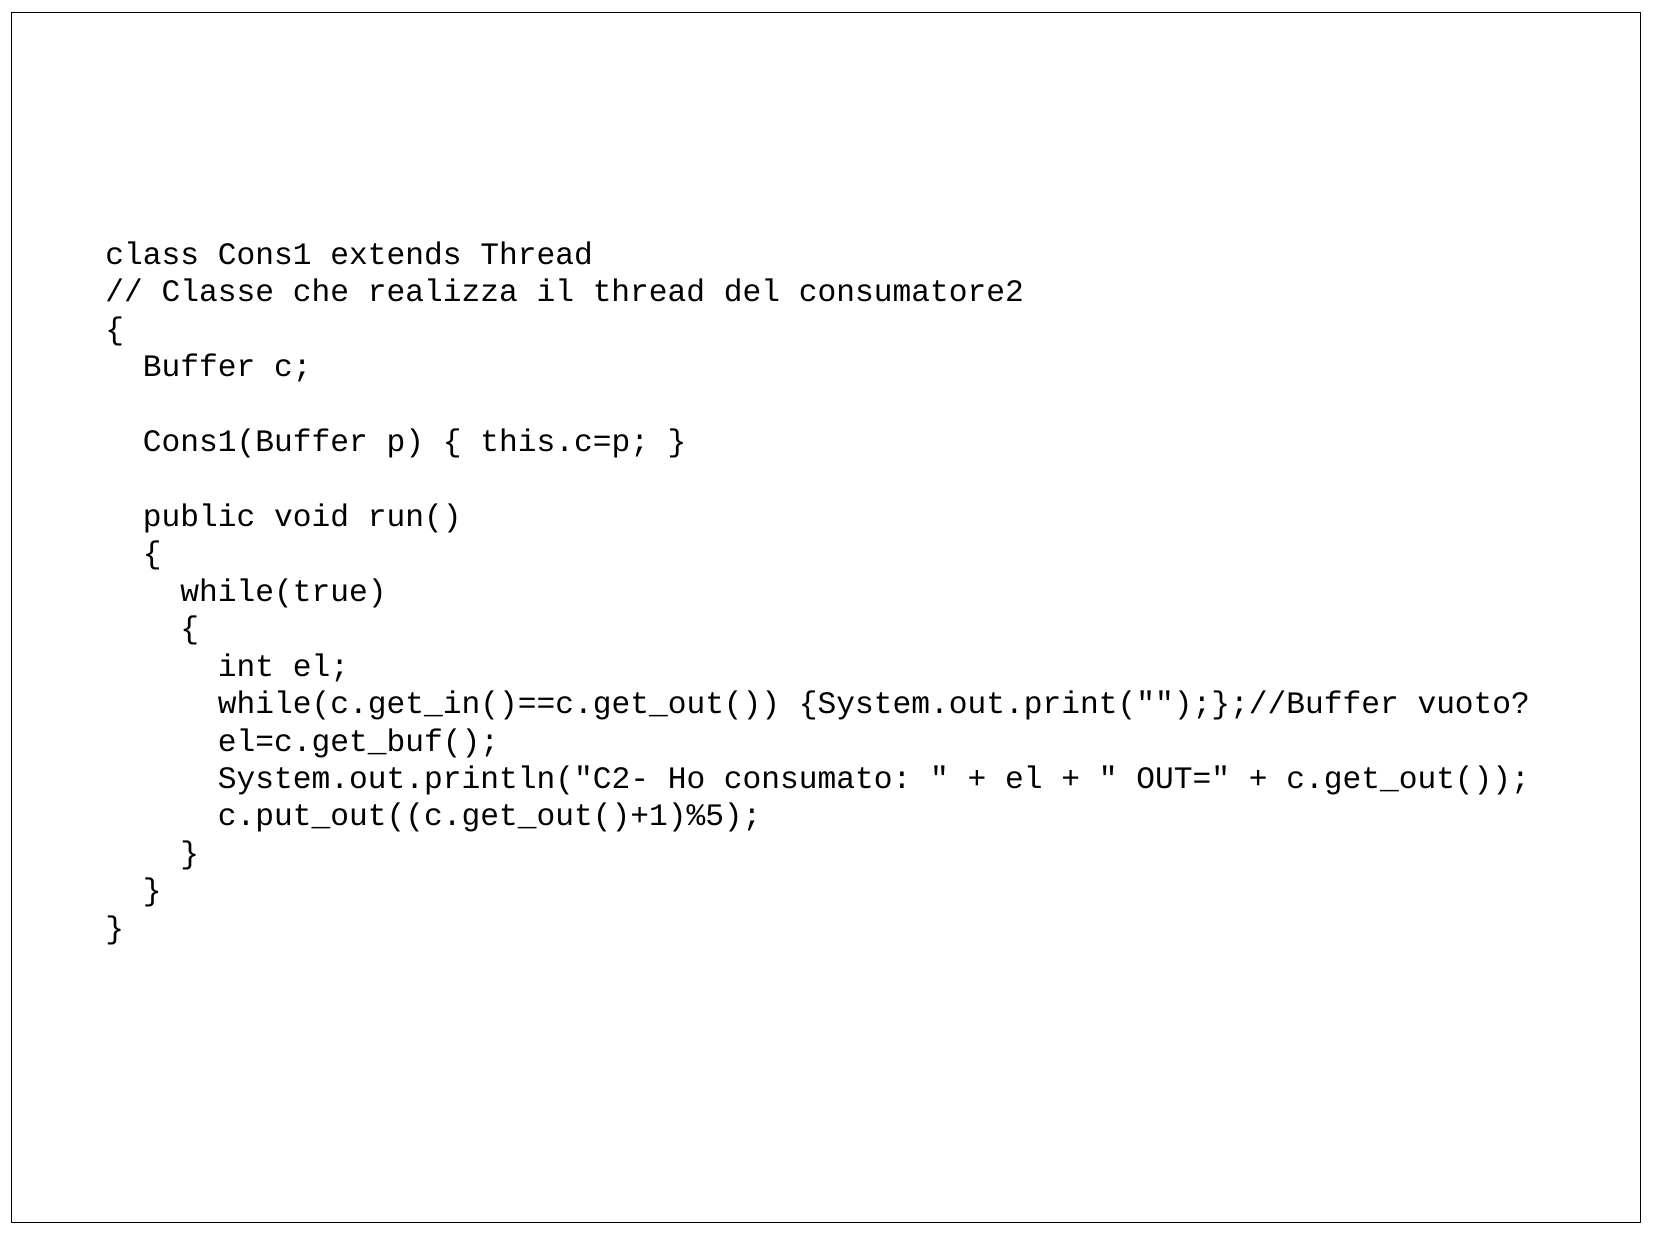

class Cons1 extends Thread
// Classe che realizza il thread del consumatore2
{
 Buffer c;
 Cons1(Buffer p) { this.c=p; }
 public void run()
 {
 while(true)
 {
 int el;
 while(c.get_in()==c.get_out()) {System.out.print("");};//Buffer vuoto?
 el=c.get_buf();
 System.out.println("C2- Ho consumato: " + el + " OUT=" + c.get_out());
 c.put_out((c.get_out()+1)%5);
 }
 }
}